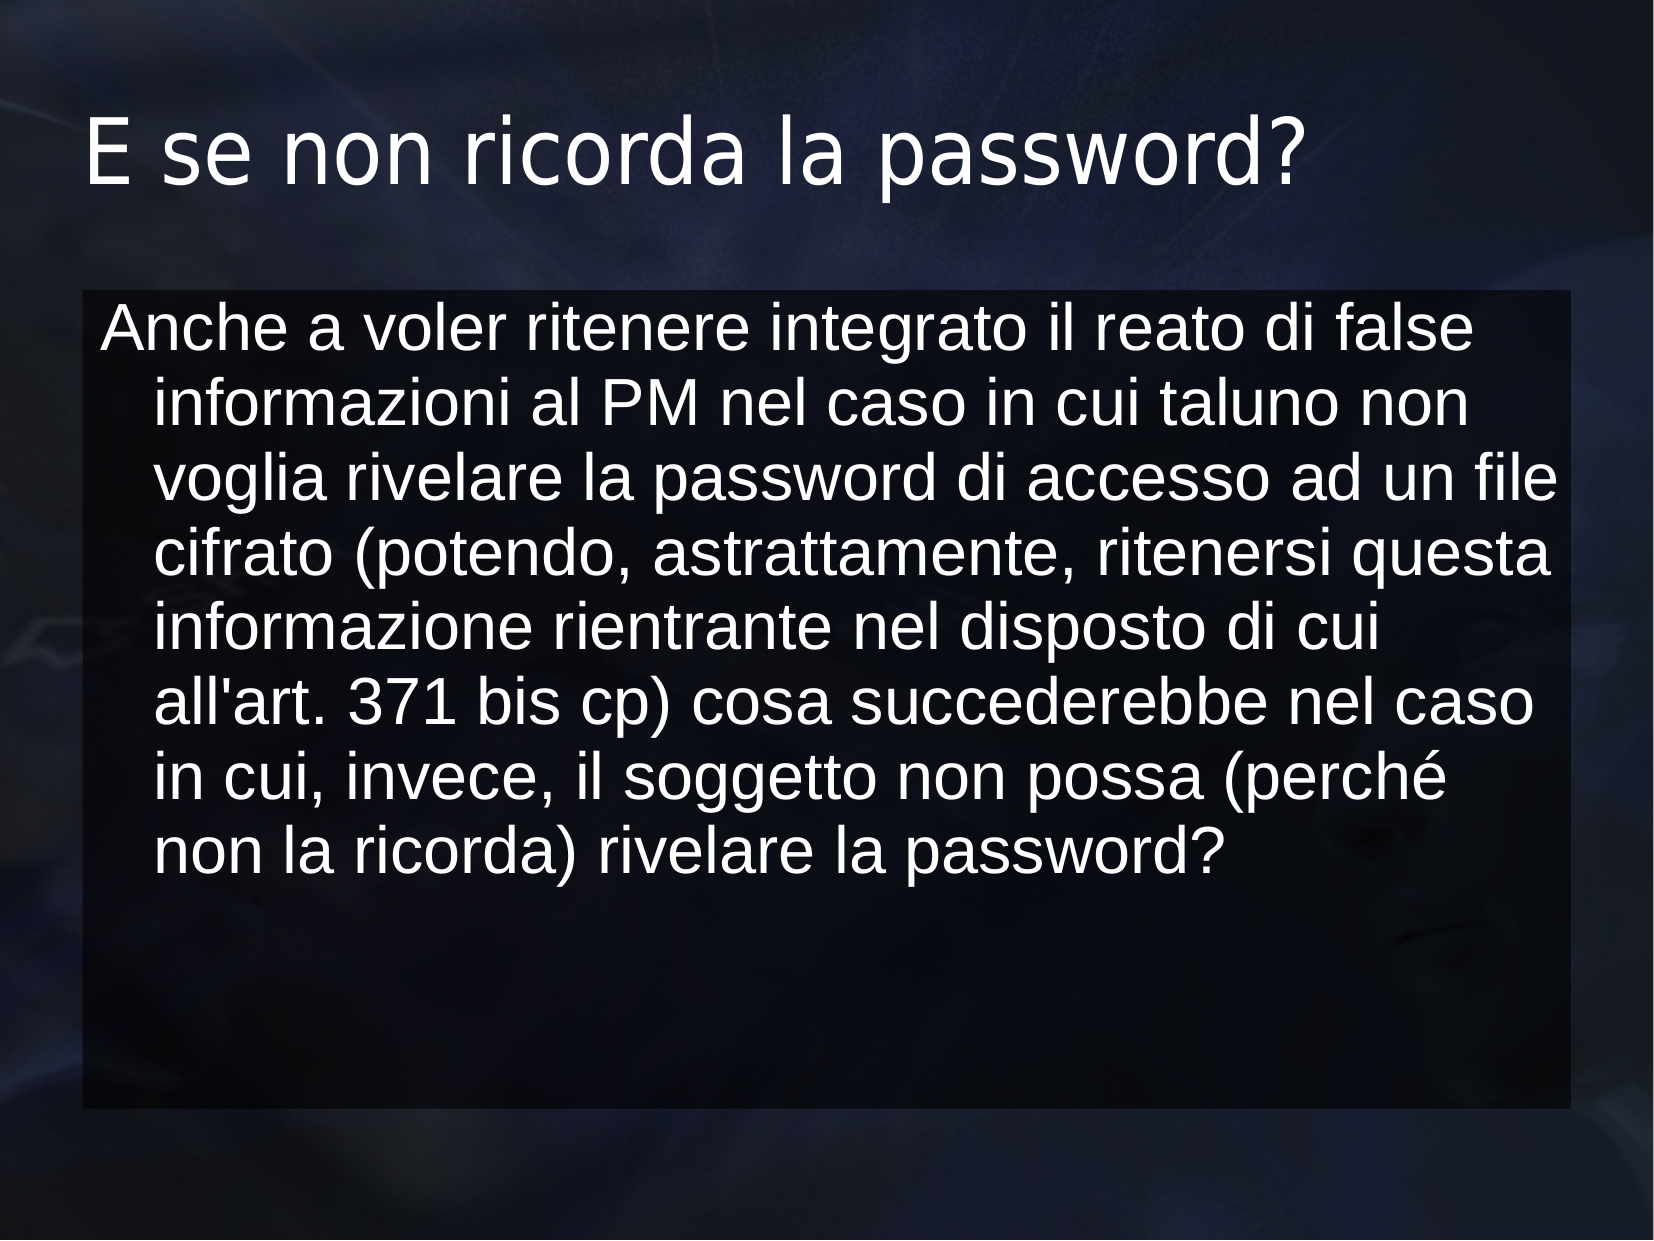

# E se non ricorda la password?
Anche a voler ritenere integrato il reato di false informazioni al PM nel caso in cui taluno non voglia rivelare la password di accesso ad un file cifrato (potendo, astrattamente, ritenersi questa informazione rientrante nel disposto di cui all'art. 371 bis cp) cosa succederebbe nel caso in cui, invece, il soggetto non possa (perché non la ricorda) rivelare la password?